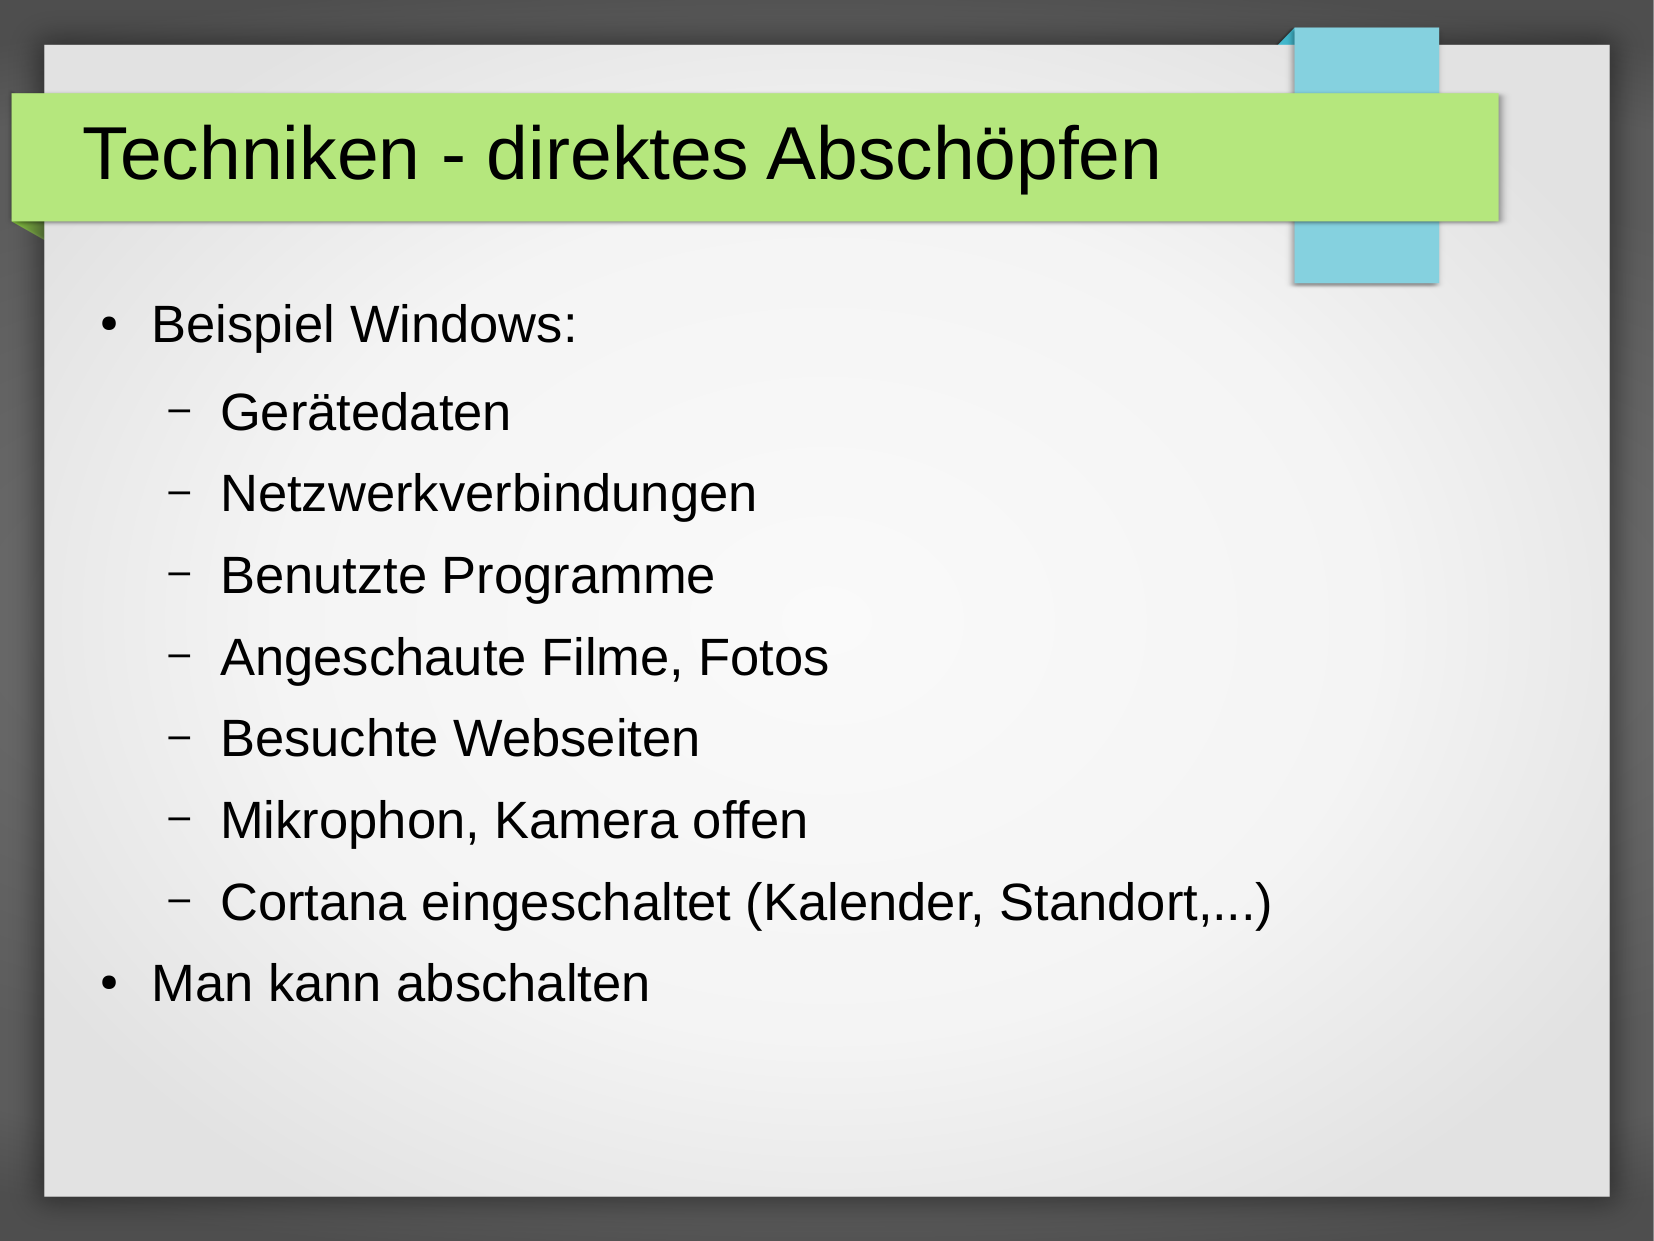

# Techniken - direktes Abschöpfen
Beispiel Windows:
Gerätedaten
Netzwerkverbindungen
Benutzte Programme
Angeschaute Filme, Fotos
Besuchte Webseiten
Mikrophon, Kamera offen
Cortana eingeschaltet (Kalender, Standort,...)
Man kann abschalten